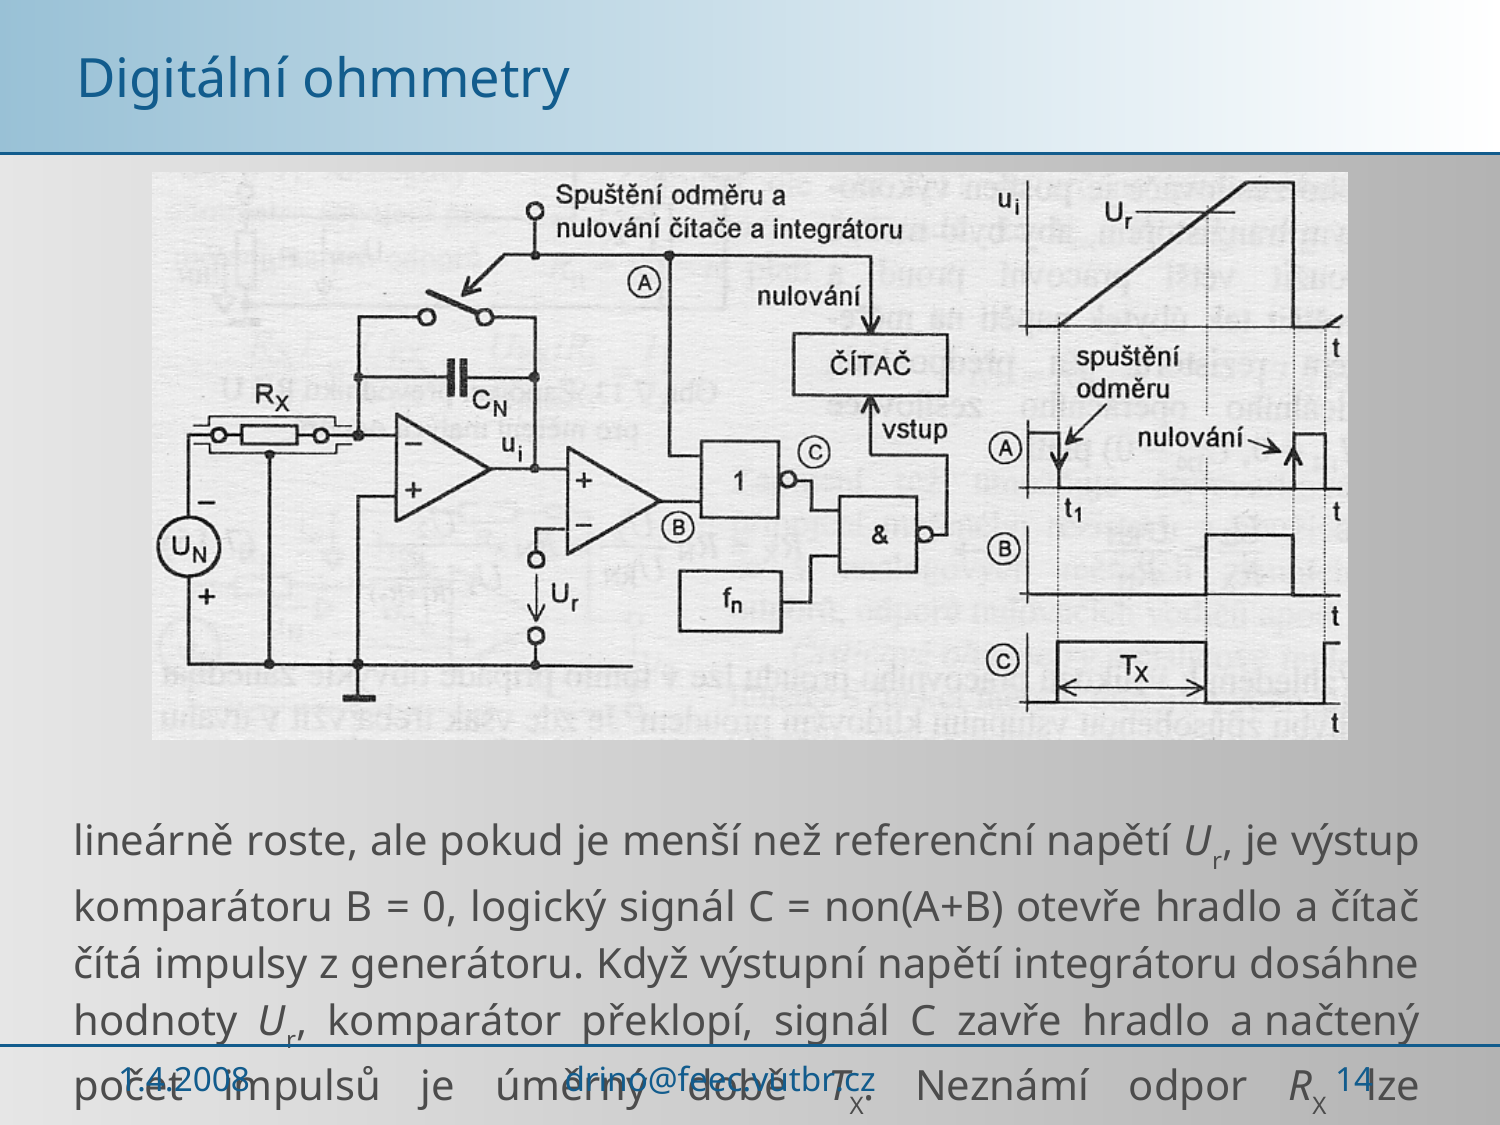

# Digitální ohmmetry
lineárně roste, ale pokud je menší než referenční napětí Ur, je výstup komparátoru B = 0, logický signál C = non(A+B) otevře hradlo a čítač čítá impulsy z generátoru. Když výstupní napětí integrátoru dosáhne hodnoty Ur, komparátor překlopí, signál C zavře hradlo a načtený počet impulsů je úměrný době TX. Neznámí odpor RX lze
1.4.2008
drino@feec.vutbr.cz